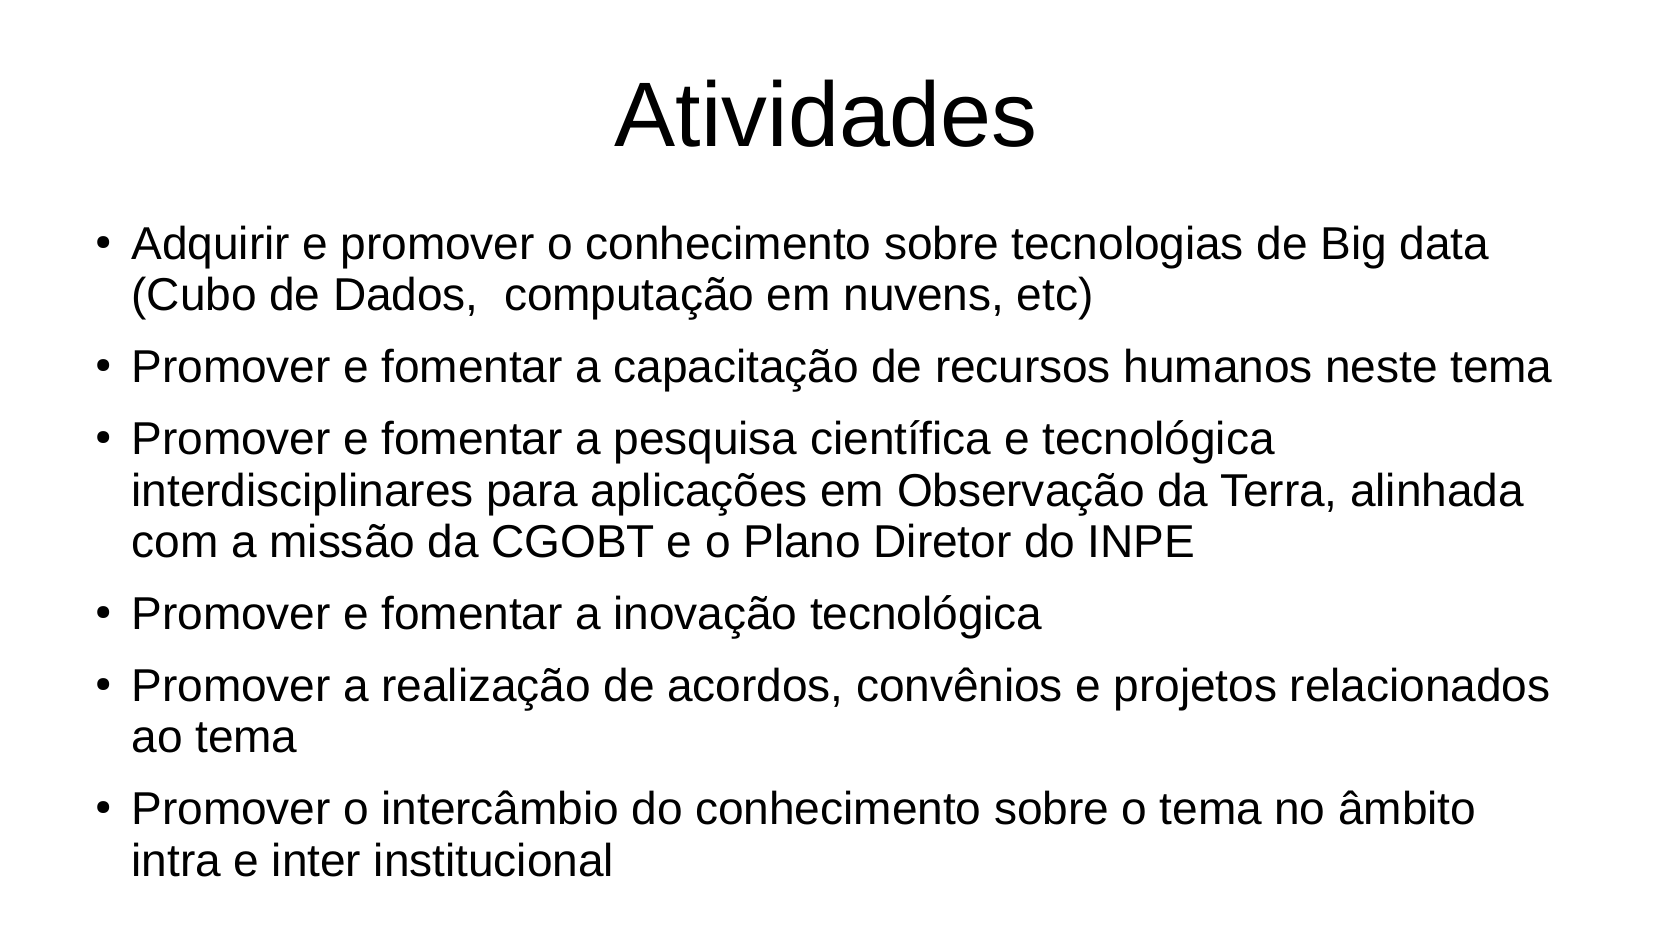

# Atividades
Adquirir e promover o conhecimento sobre tecnologias de Big data (Cubo de Dados, computação em nuvens, etc)
Promover e fomentar a capacitação de recursos humanos neste tema
Promover e fomentar a pesquisa científica e tecnológica interdisciplinares para aplicações em Observação da Terra, alinhada com a missão da CGOBT e o Plano Diretor do INPE
Promover e fomentar a inovação tecnológica
Promover a realização de acordos, convênios e projetos relacionados ao tema
Promover o intercâmbio do conhecimento sobre o tema no âmbito intra e inter institucional